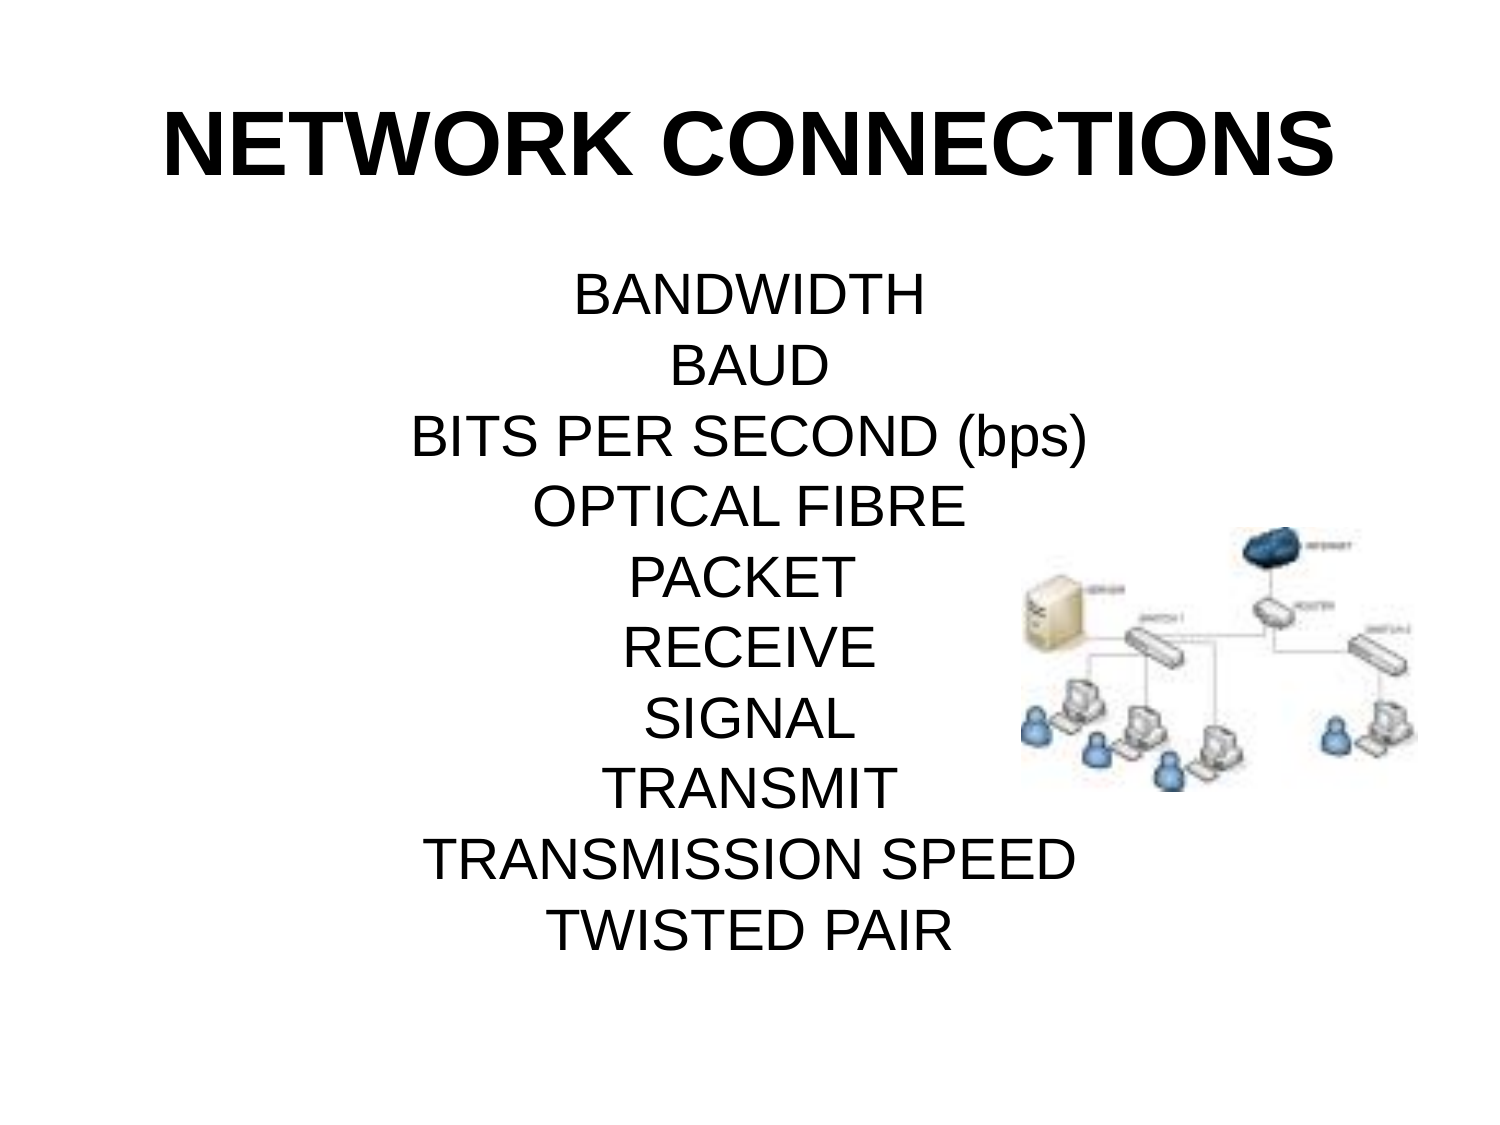

# NETWORK CONNECTIONS
BANDWIDTH
BAUD
BITS PER SECOND (bps)‏
OPTICAL FIBRE
PACKET
RECEIVE
SIGNAL
TRANSMIT
TRANSMISSION SPEED
TWISTED PAIR